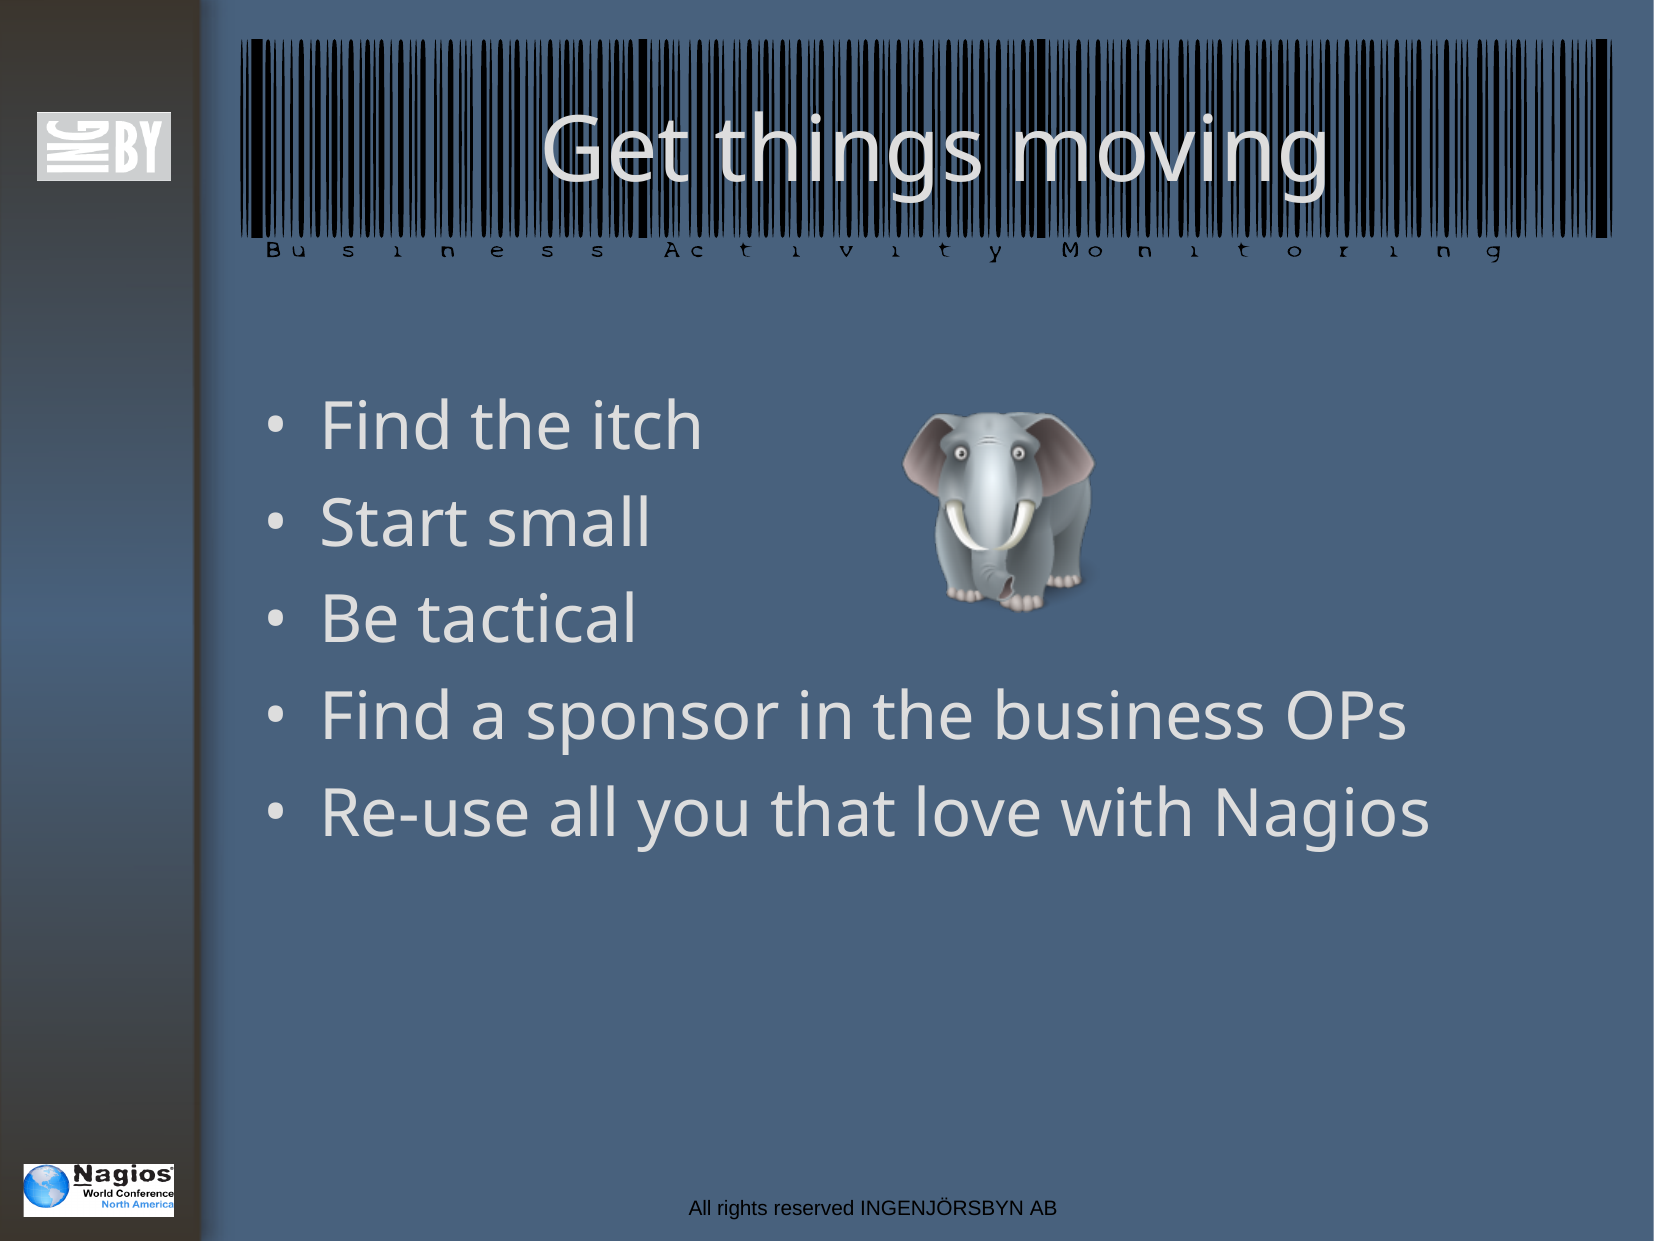

# Get things moving
Find the itch
Start small
Be tactical
Find a sponsor in the business OPs
Re-use all you that love with Nagios